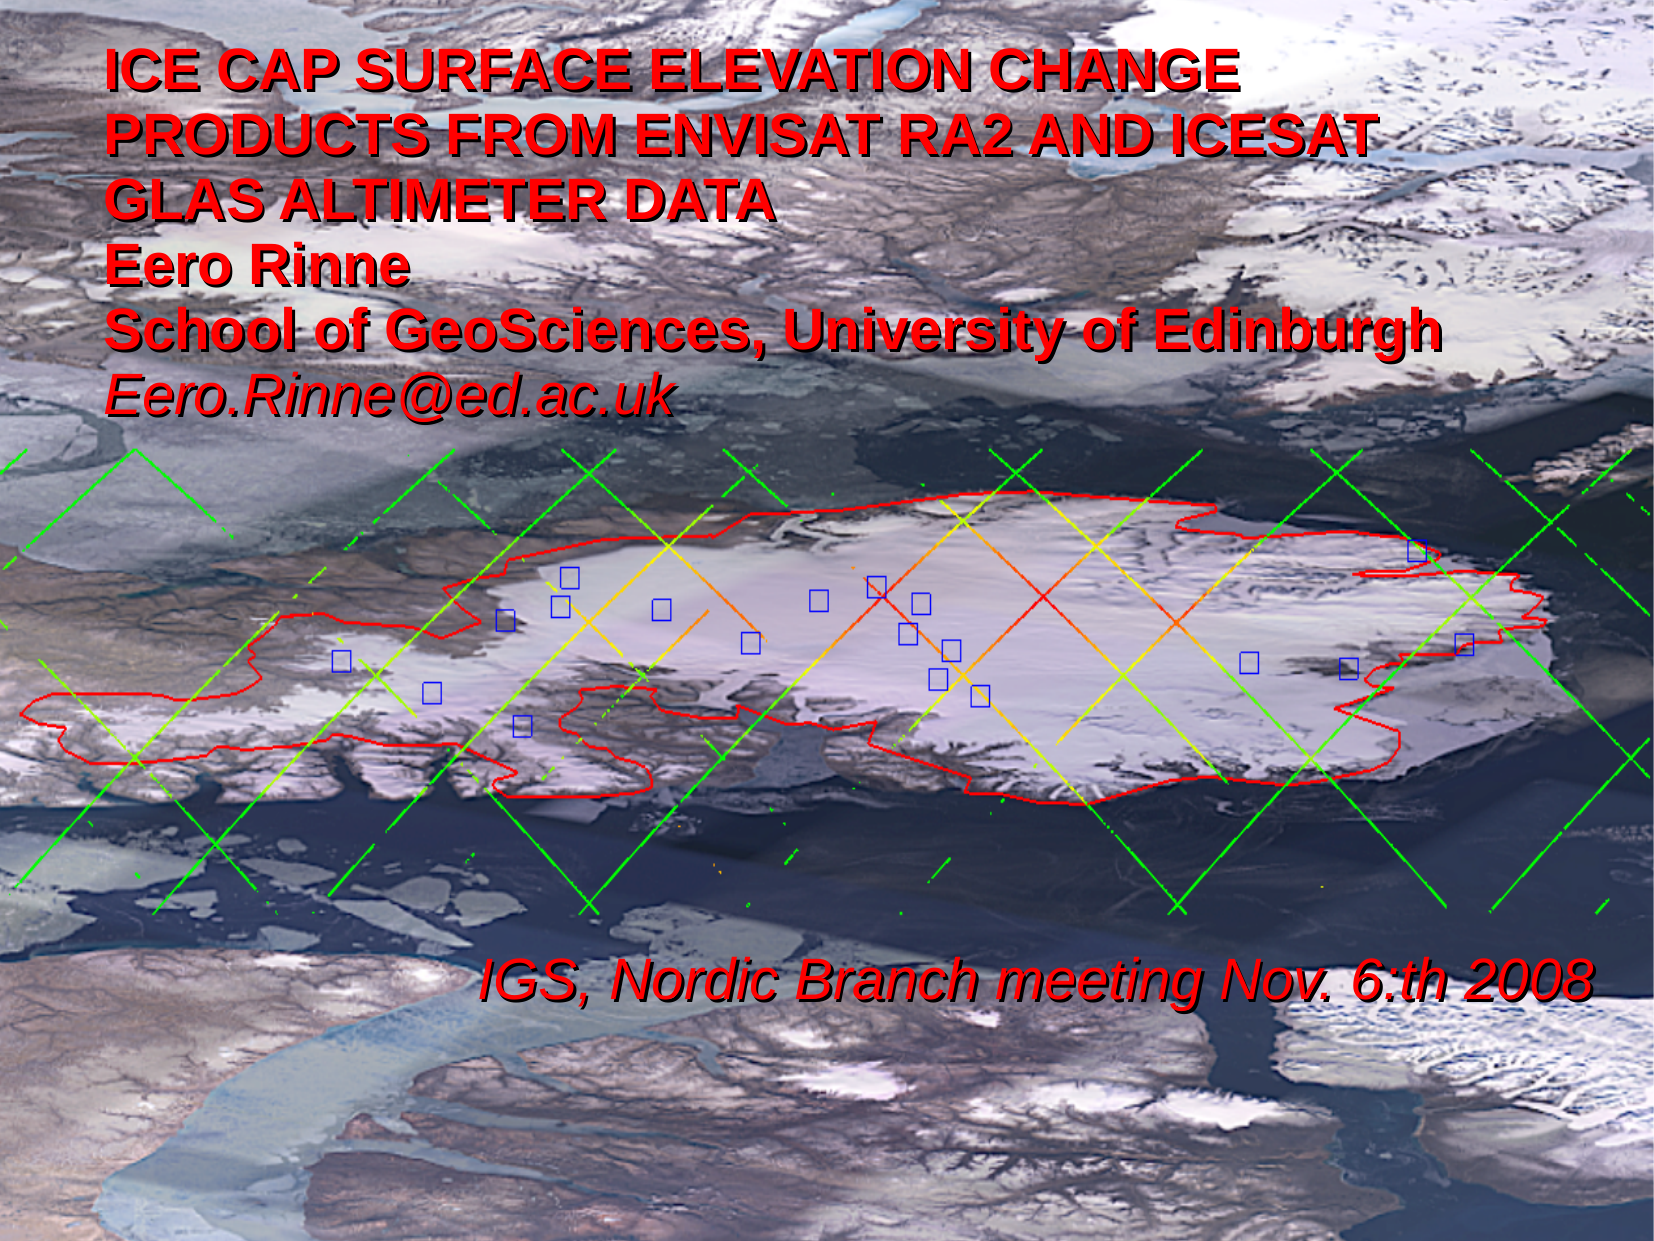

ICE CAP SURFACE ELEVATION CHANGE
PRODUCTS FROM ENVISAT RA2 AND ICESAT
GLAS ALTIMETER DATA
Eero Rinne
School of GeoSciences, University of Edinburgh
Eero.Rinne@ed.ac.uk
 IGS, Nordic Branch meeting Nov. 6:th 2008